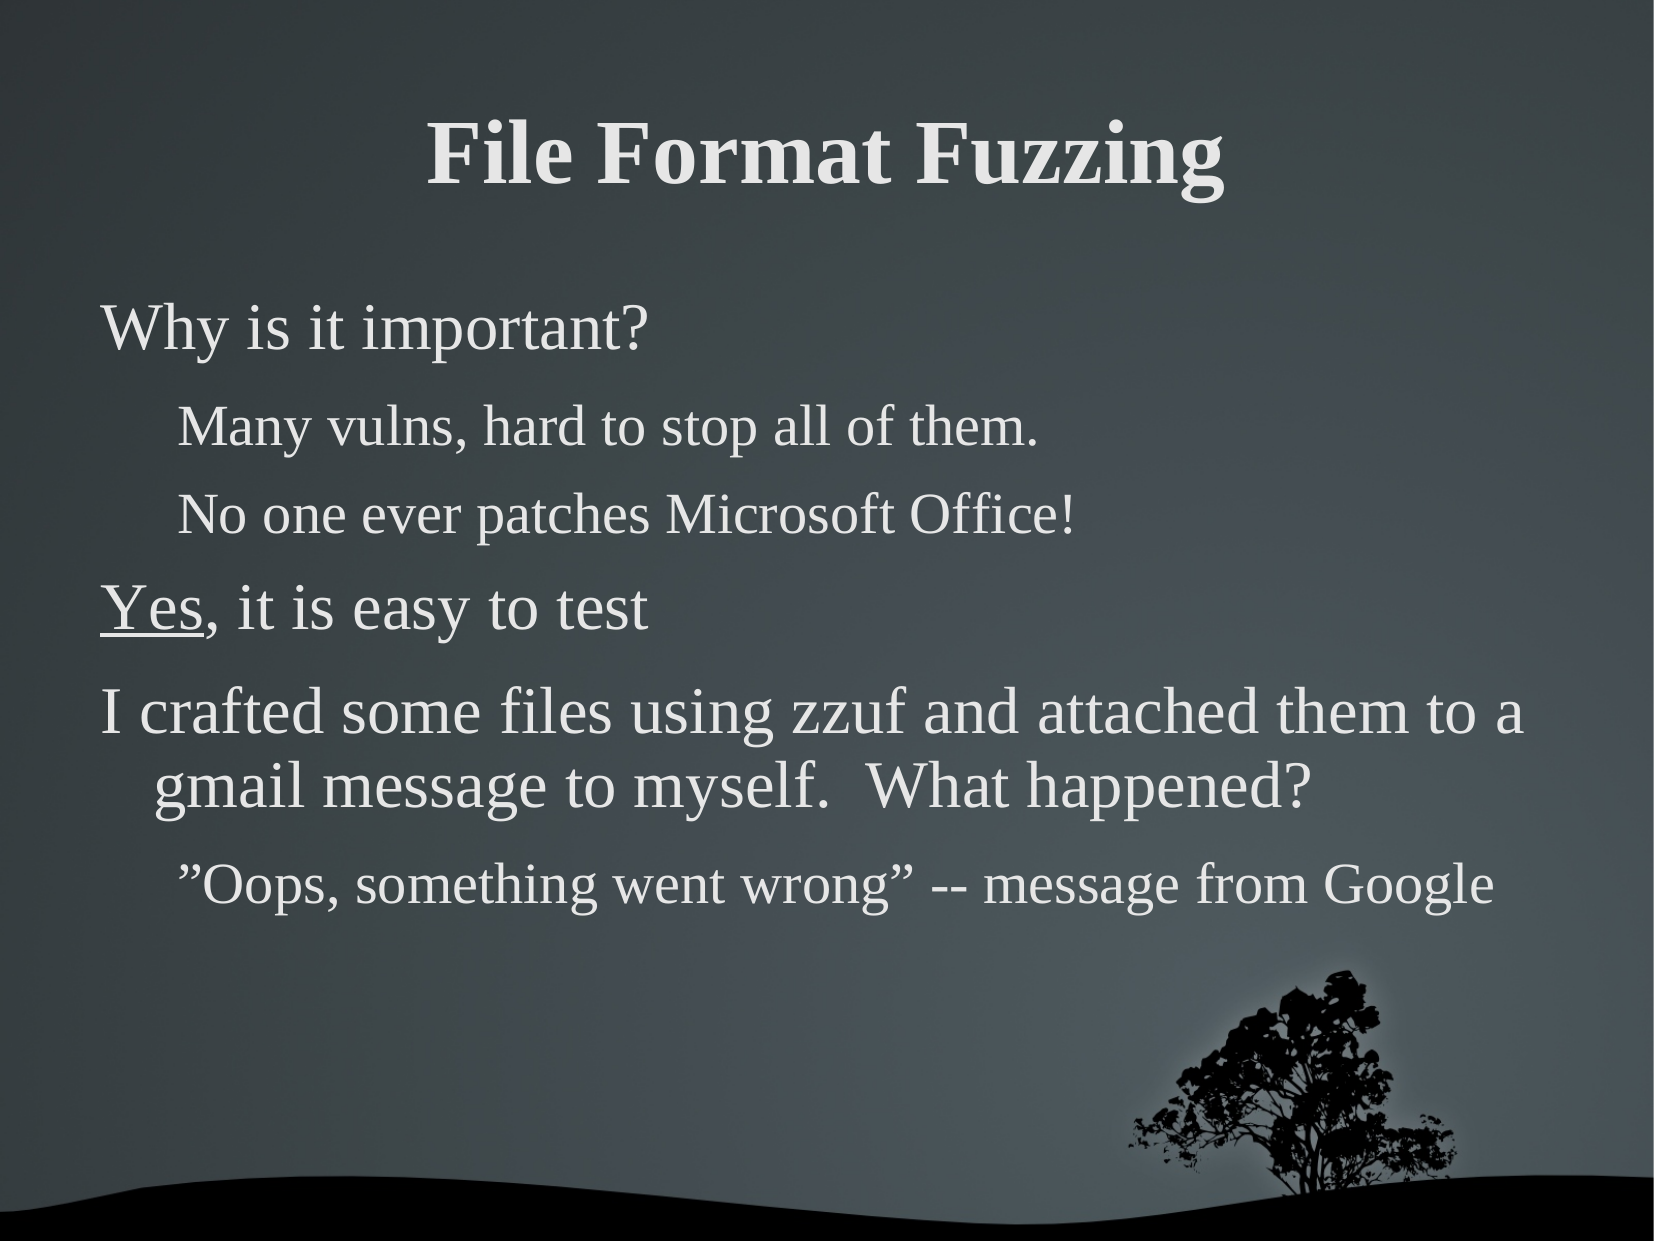

# File Format Fuzzing
Why is it important?
Many vulns, hard to stop all of them.
No one ever patches Microsoft Office!
Yes, it is easy to test
I crafted some files using zzuf and attached them to a gmail message to myself. What happened?
”Oops, something went wrong” -- message from Google